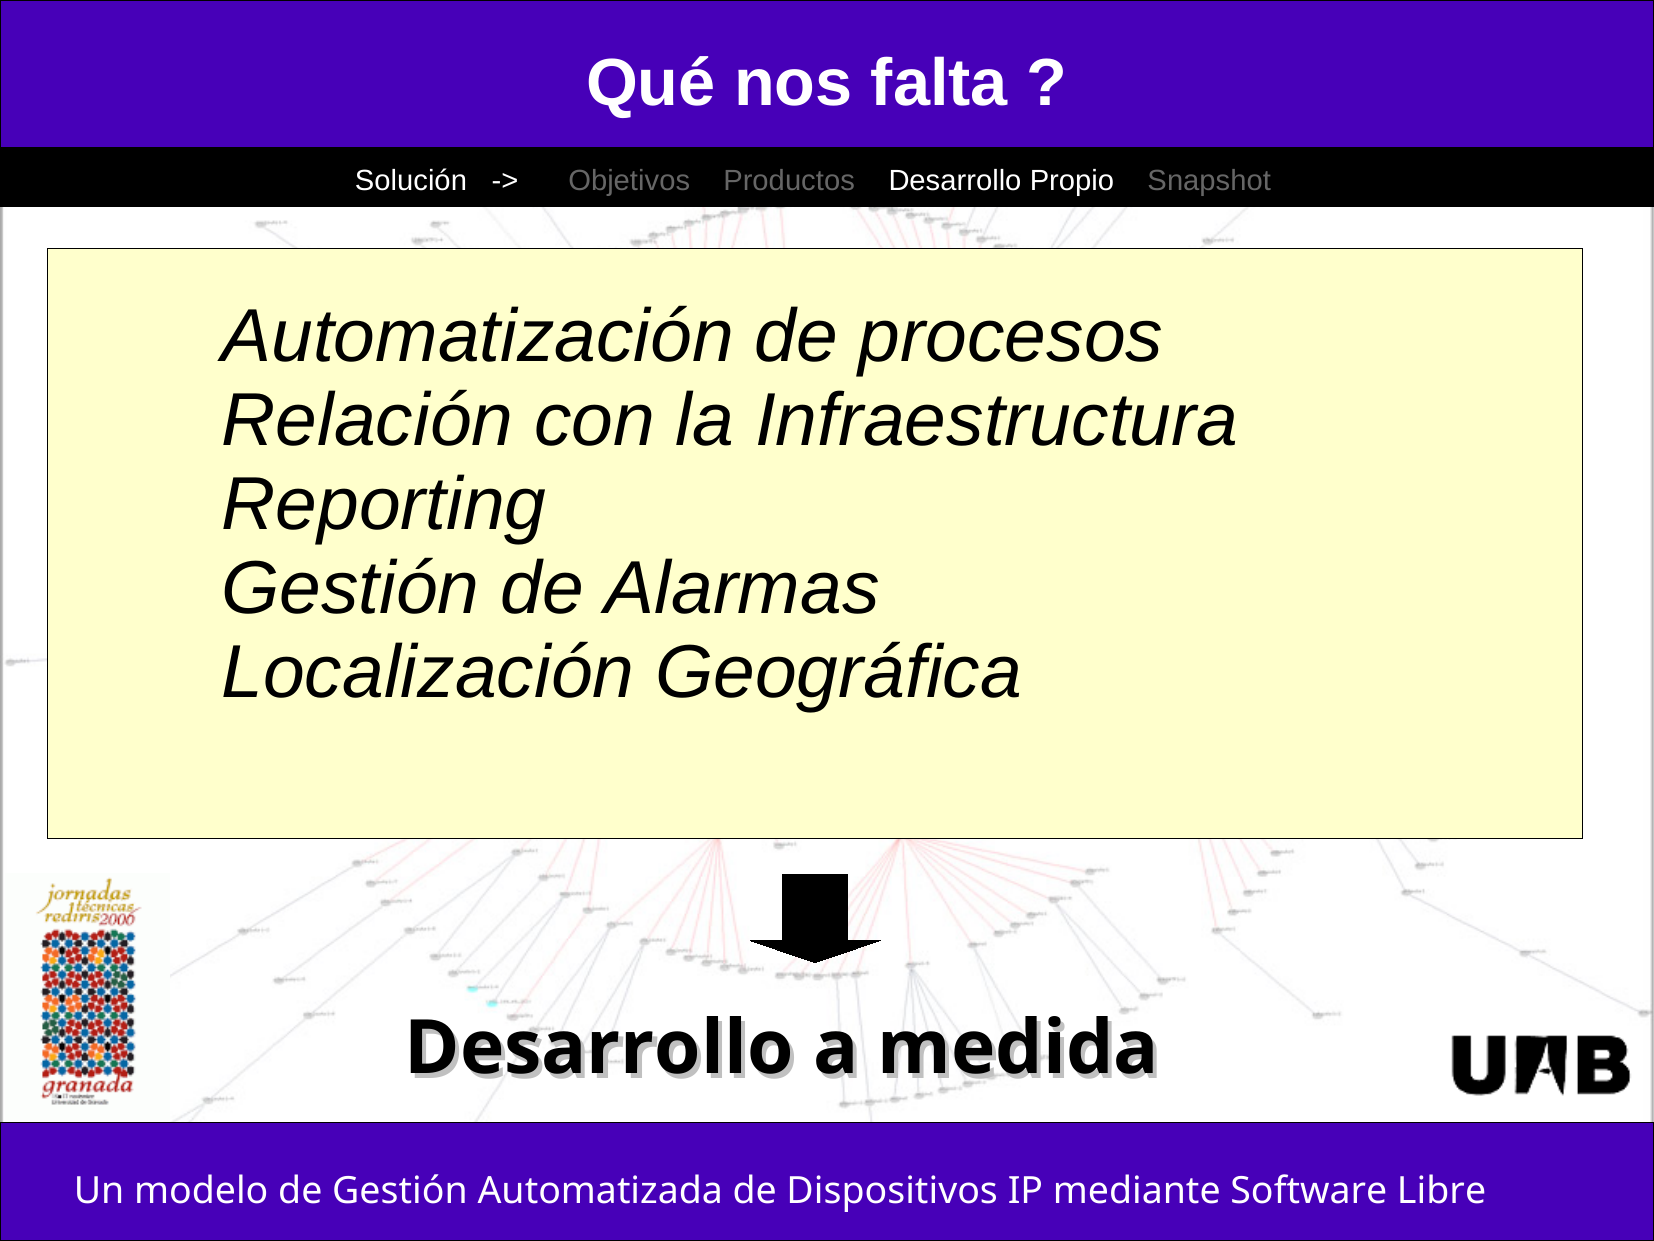

# Qué nos falta ?
 Solución -> Objetivos Productos Desarrollo Propio Snapshot
Automatización de procesos
Relación con la Infraestructura
Reporting
Gestión de Alarmas
Localización Geográfica
Desarrollo a medida